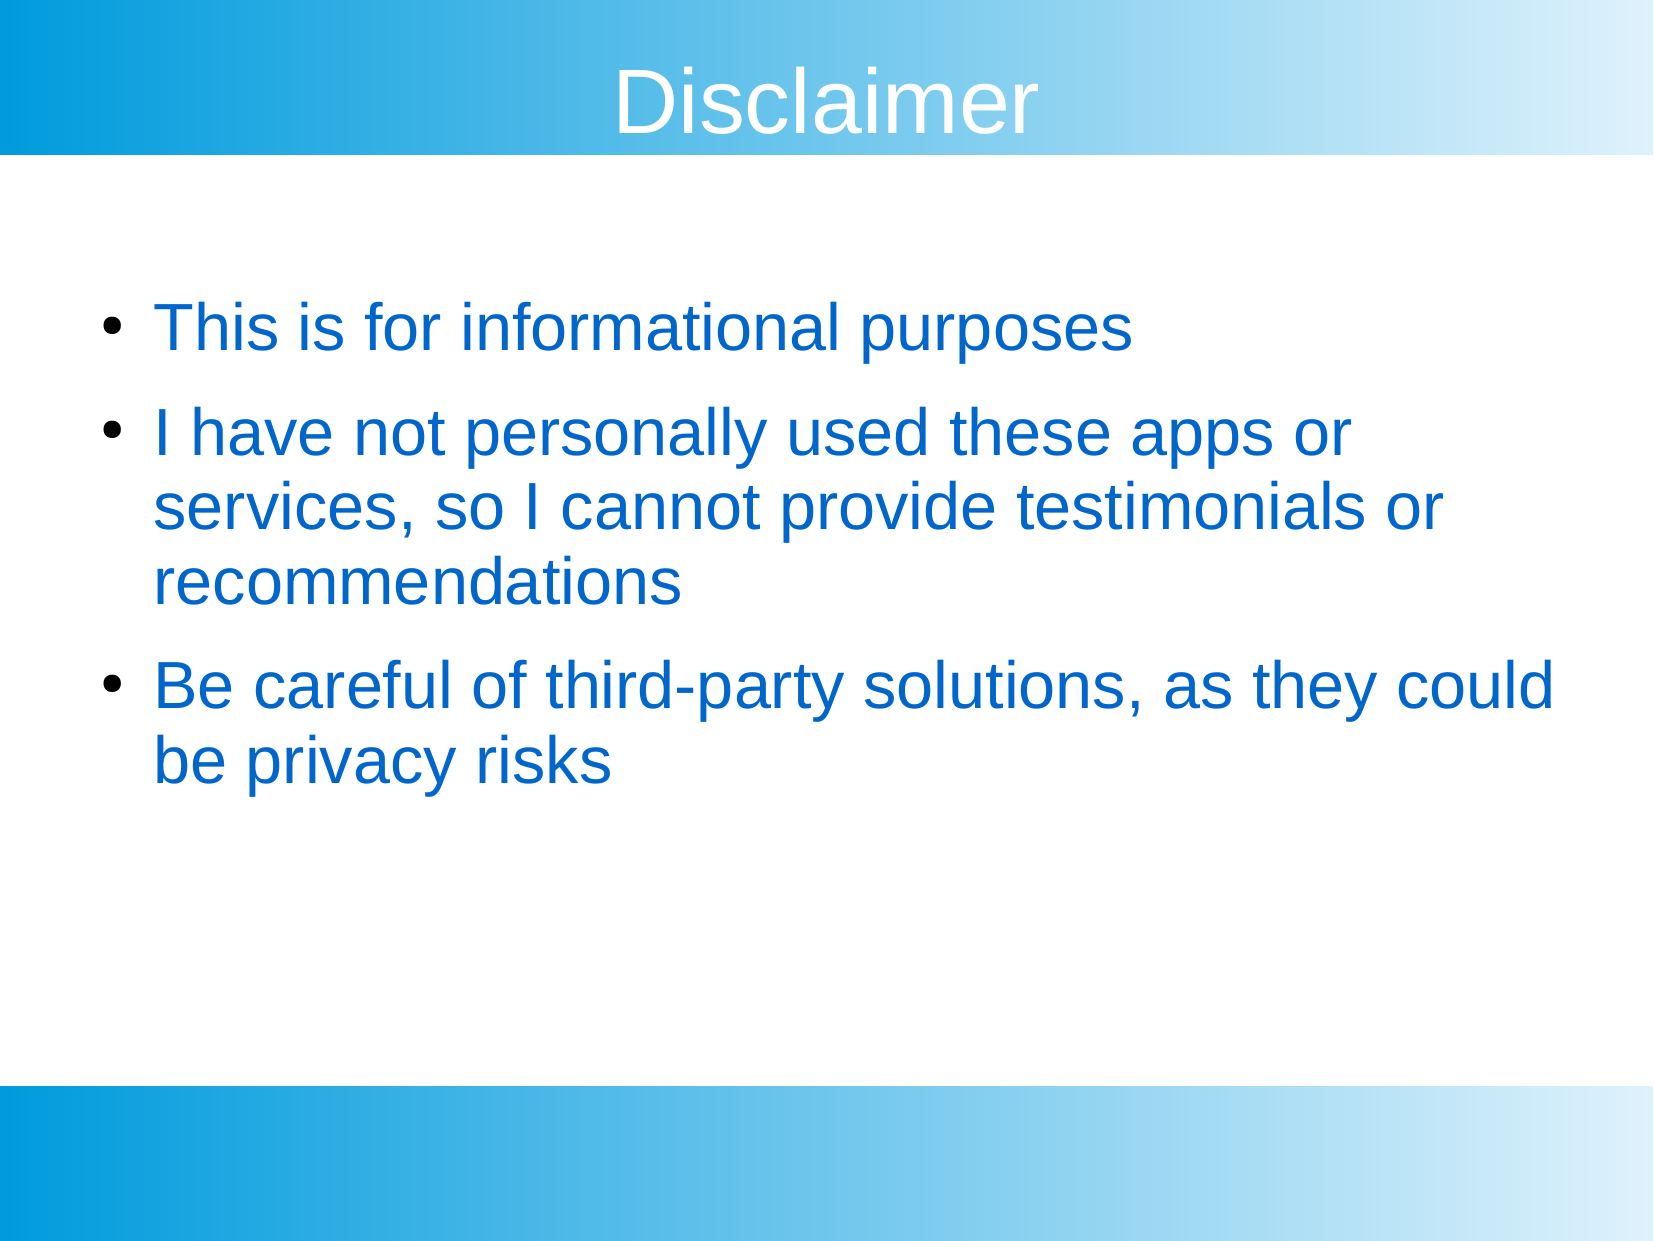

# Disclaimer
This is for informational purposes
I have not personally used these apps or services, so I cannot provide testimonials or recommendations
Be careful of third-party solutions, as they could be privacy risks